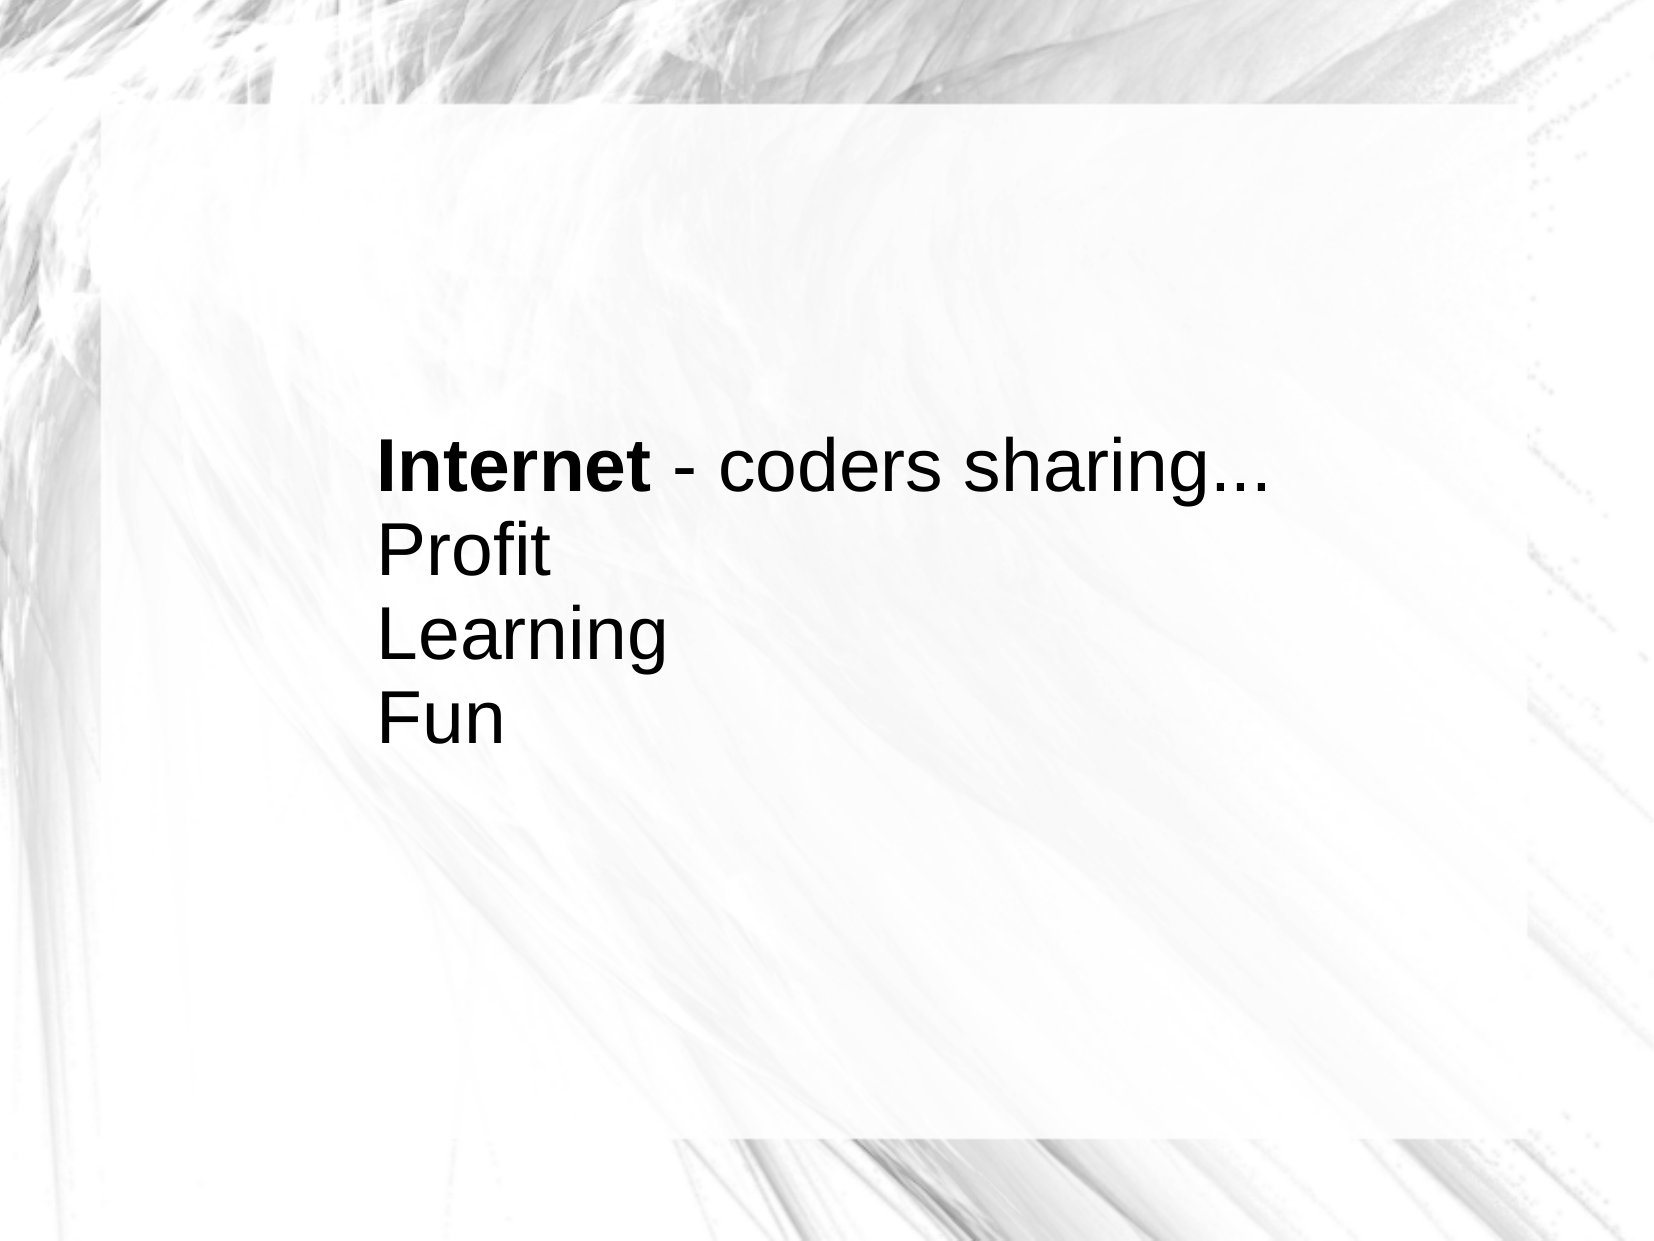

Internet - coders sharing...
Profit
Learning
Fun